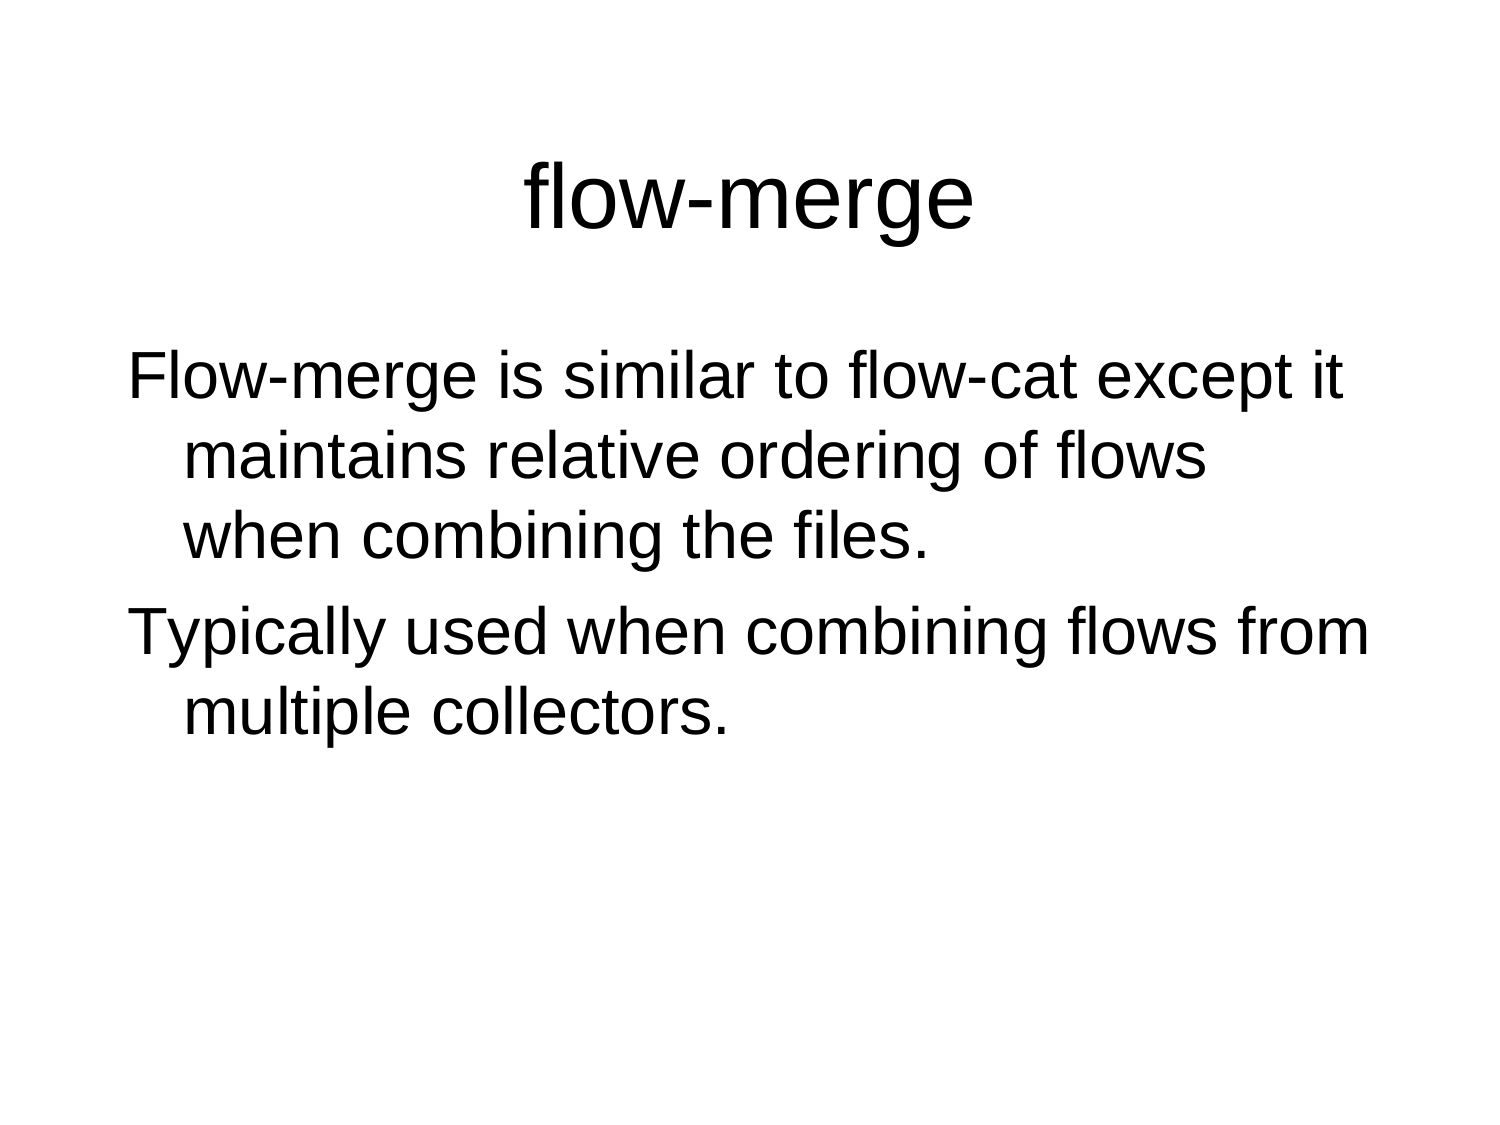

# flow-merge
Flow-merge is similar to flow-cat except it maintains relative ordering of flows when combining the files.
Typically used when combining flows from multiple collectors.